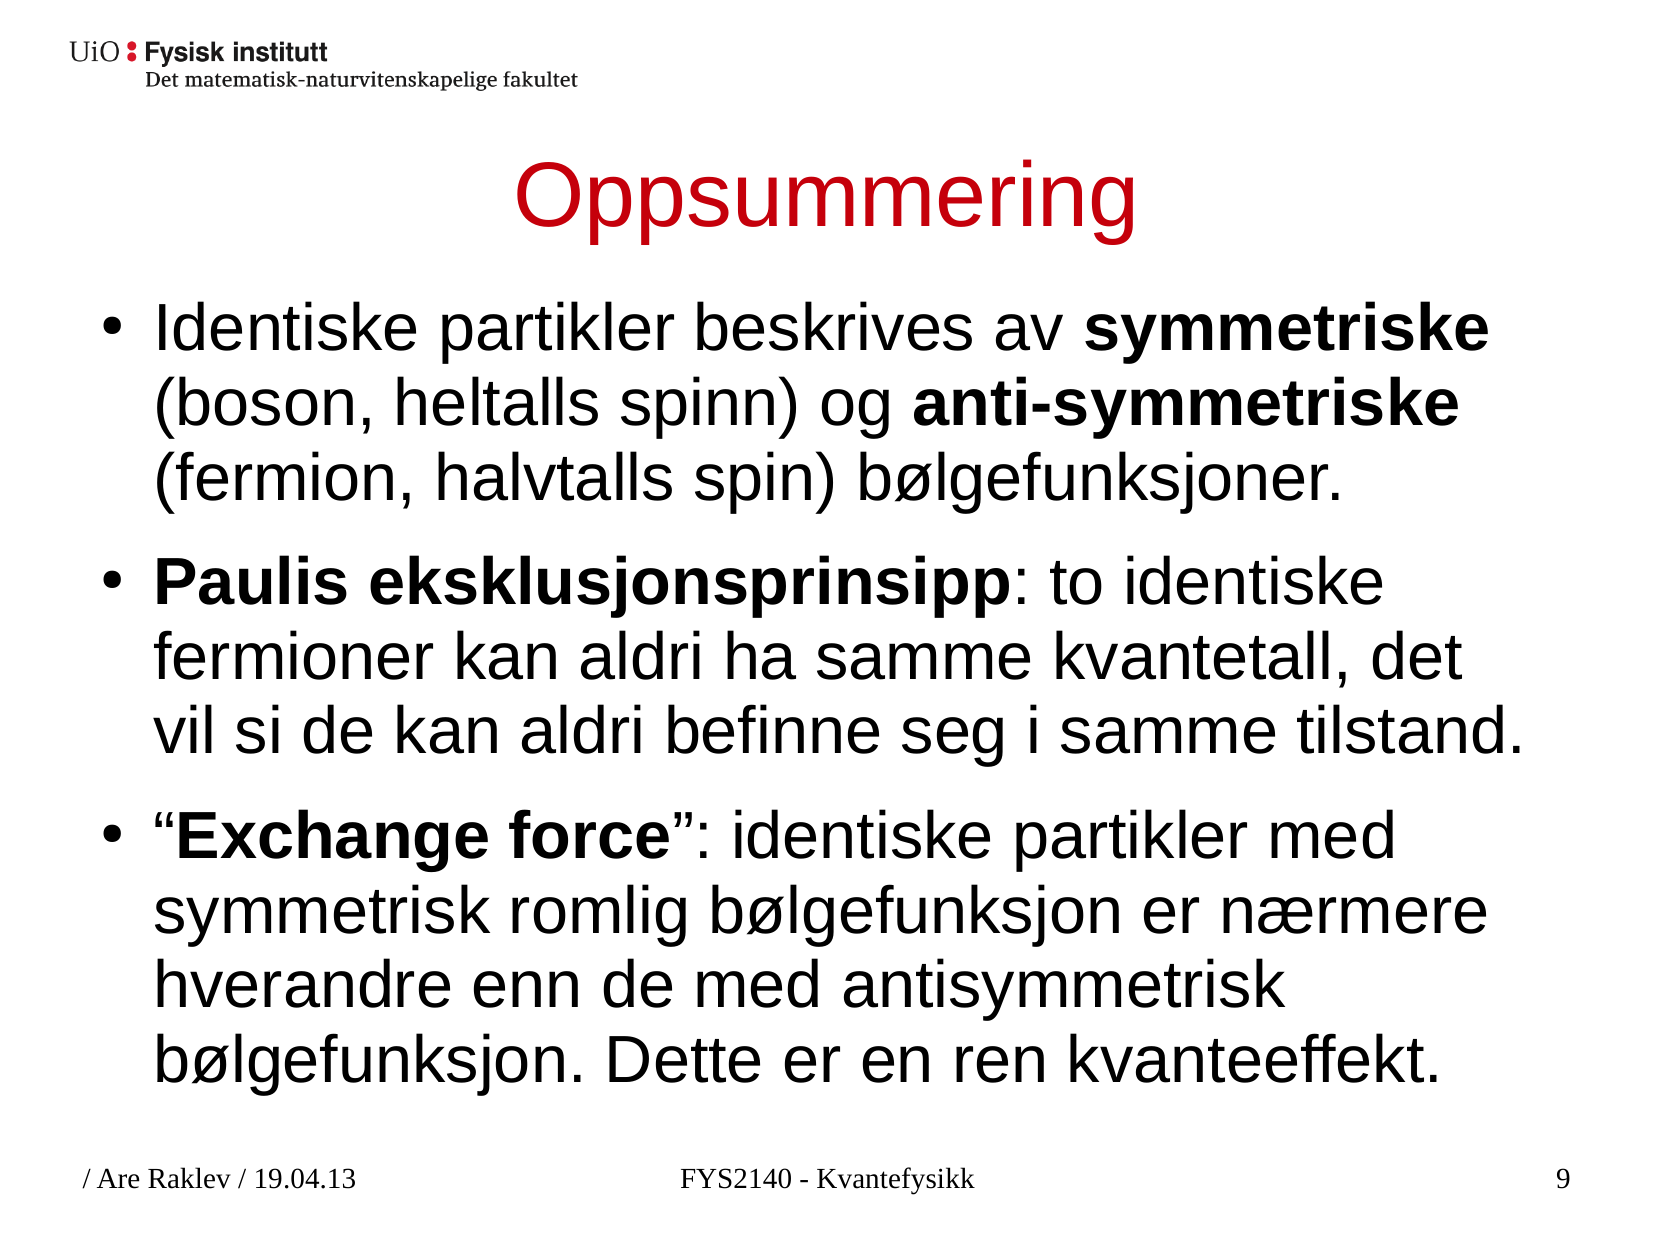

# Oppsummering
Identiske partikler beskrives av symmetriske (boson, heltalls spinn) og anti-symmetriske (fermion, halvtalls spin) bølgefunksjoner.
Paulis eksklusjonsprinsipp: to identiske fermioner kan aldri ha samme kvantetall, det vil si de kan aldri befinne seg i samme tilstand.
“Exchange force”: identiske partikler med symmetrisk romlig bølgefunksjon er nærmere hverandre enn de med antisymmetrisk bølgefunksjon. Dette er en ren kvanteeffekt.
/ Are Raklev / 19.04.13
FYS2140 - Kvantefysikk
9